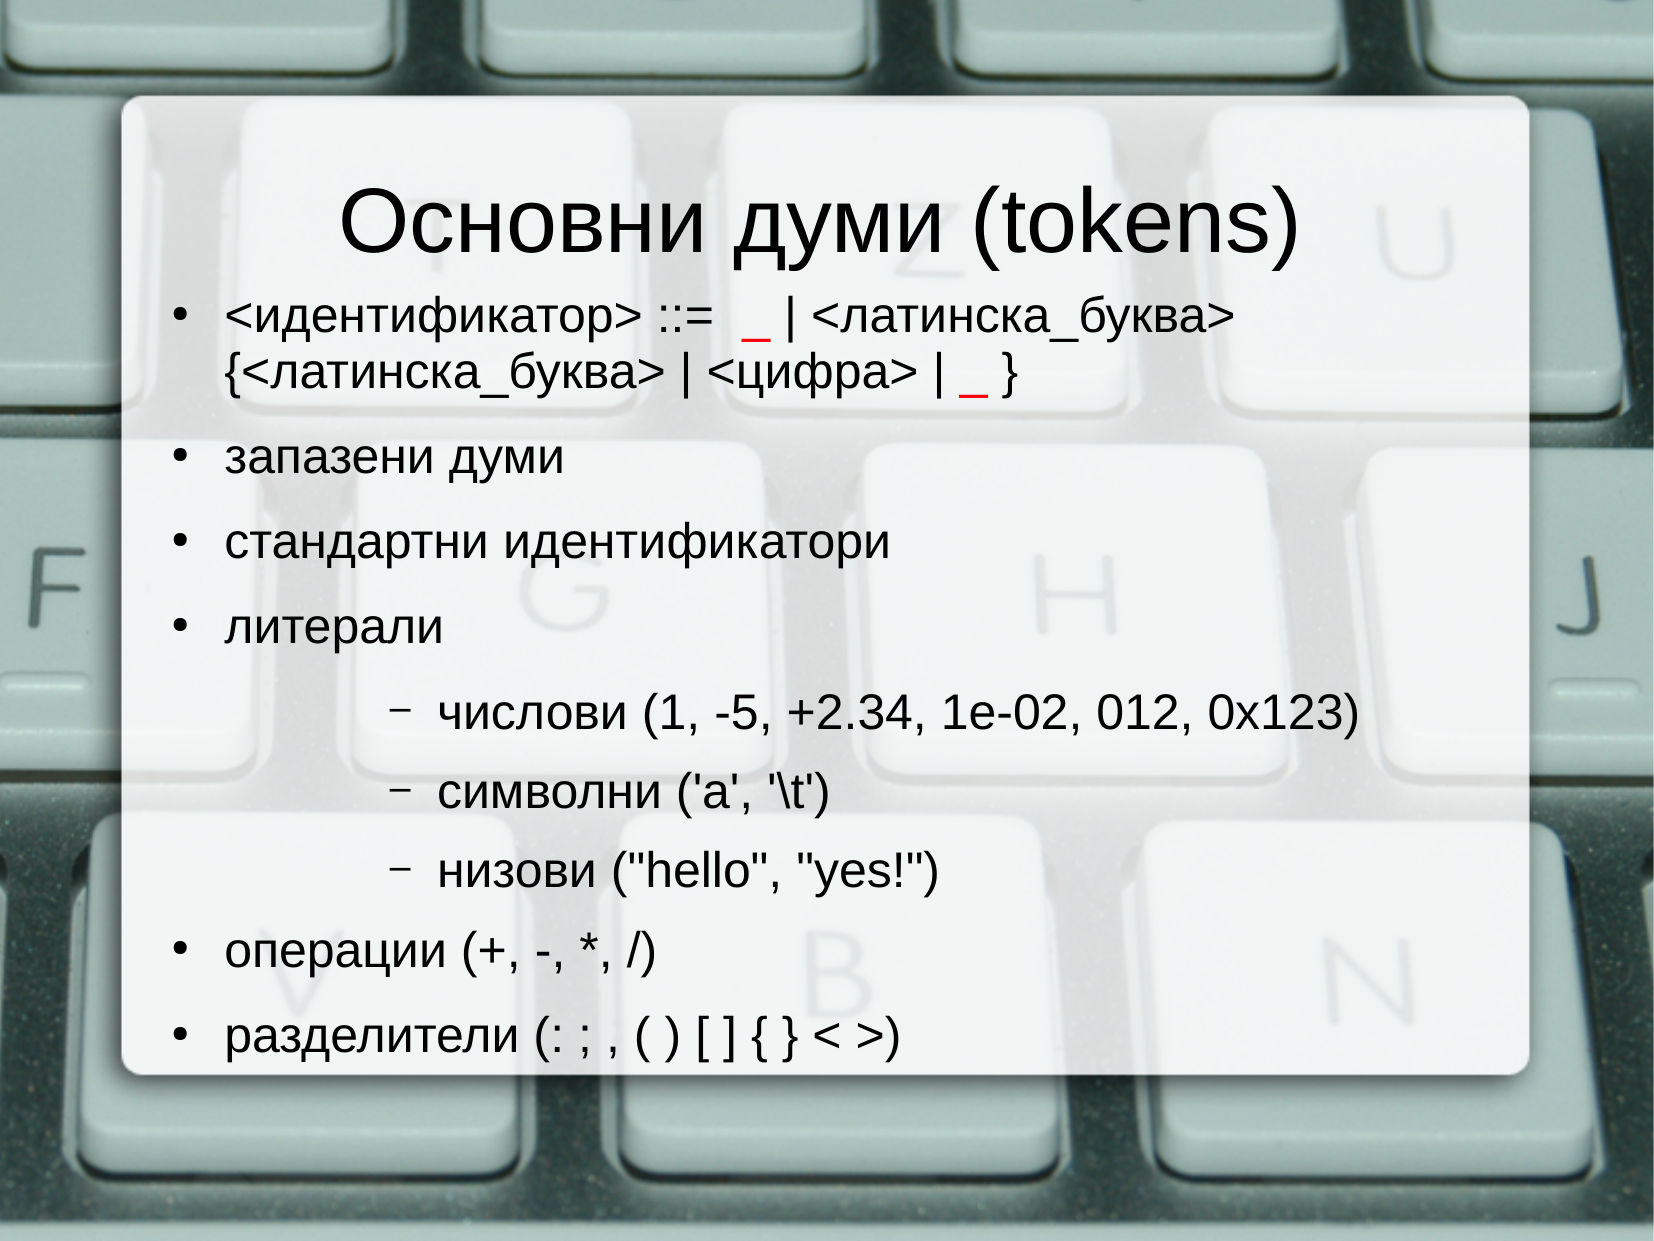

# Основни думи (tokens)
<идентификатор> ::= _ | <латинска_буква> {<латинска_буква> | <цифра> | _ }
запазени думи
стандартни идентификатори
литерали
числови (1, -5, +2.34, 1e-02, 012, 0x123)
символни ('a', '\t')
низови ("hello", "yes!")
операции (+, -, *, /)
разделители (: ; , ( ) [ ] { } < >)